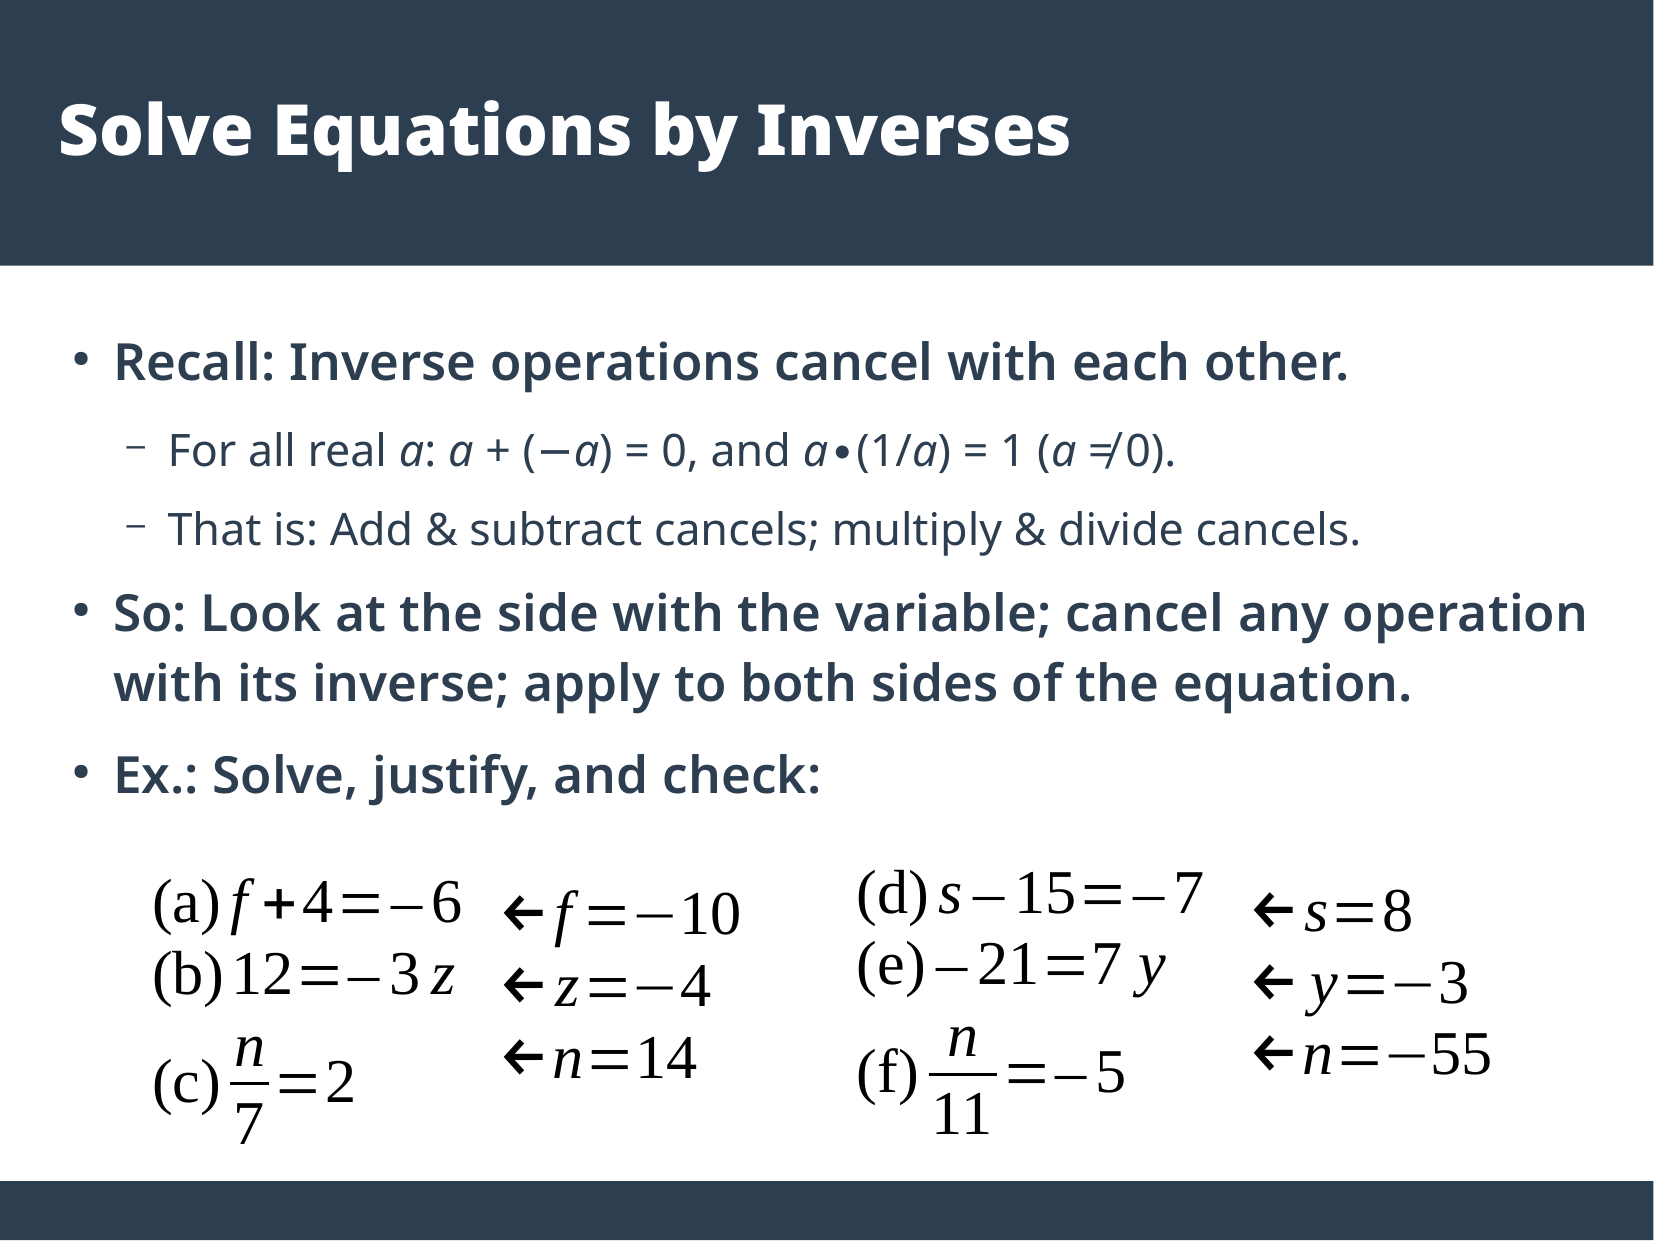

# Solve Equations by Inverses
Recall: Inverse operations cancel with each other.
For all real a: a + (−a) = 0, and a∙(1/a) = 1 (a ≠ 0).
That is: Add & subtract cancels; multiply & divide cancels.
So: Look at the side with the variable; cancel any operation with its inverse; apply to both sides of the equation.
Ex.: Solve, justify, and check: